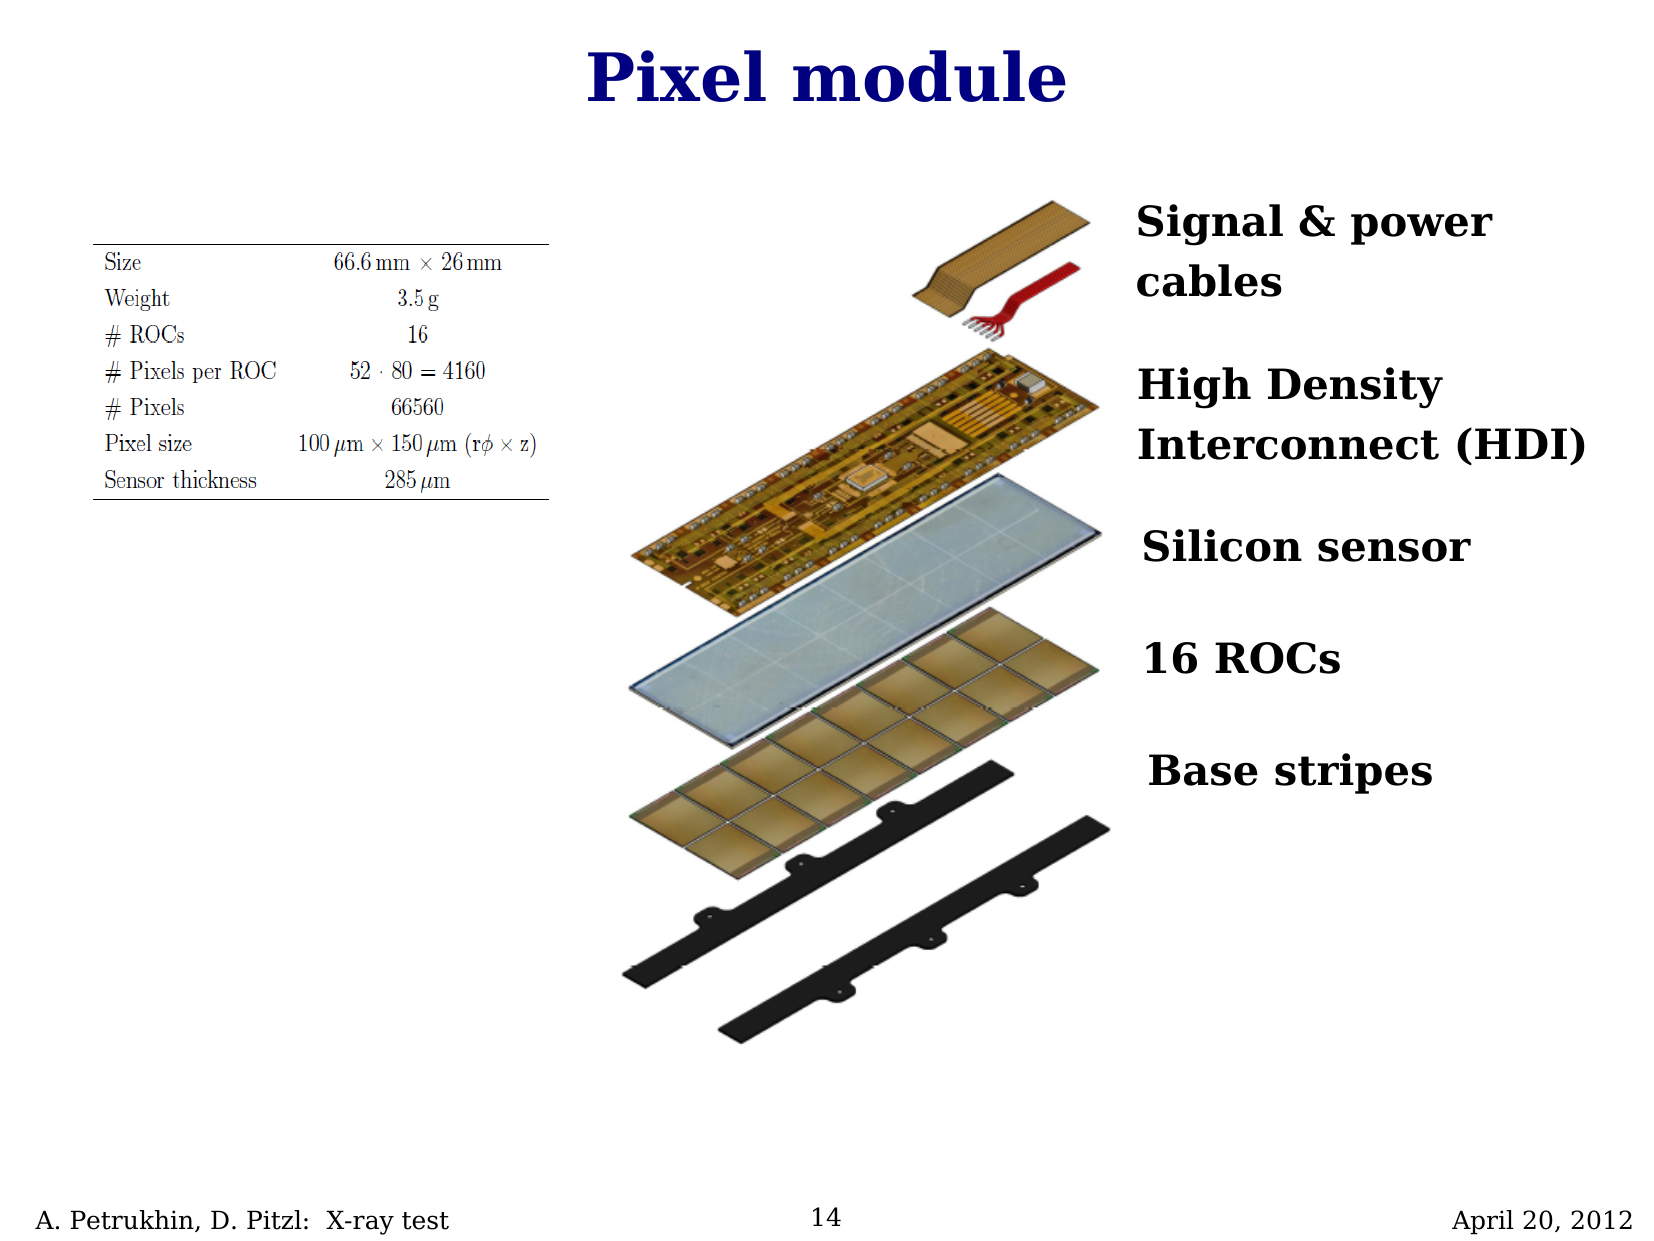

# Pixel module
Signal & power
cables
High Density
Interconnect (HDI)
Silicon sensor
16 ROCs
Base stripes